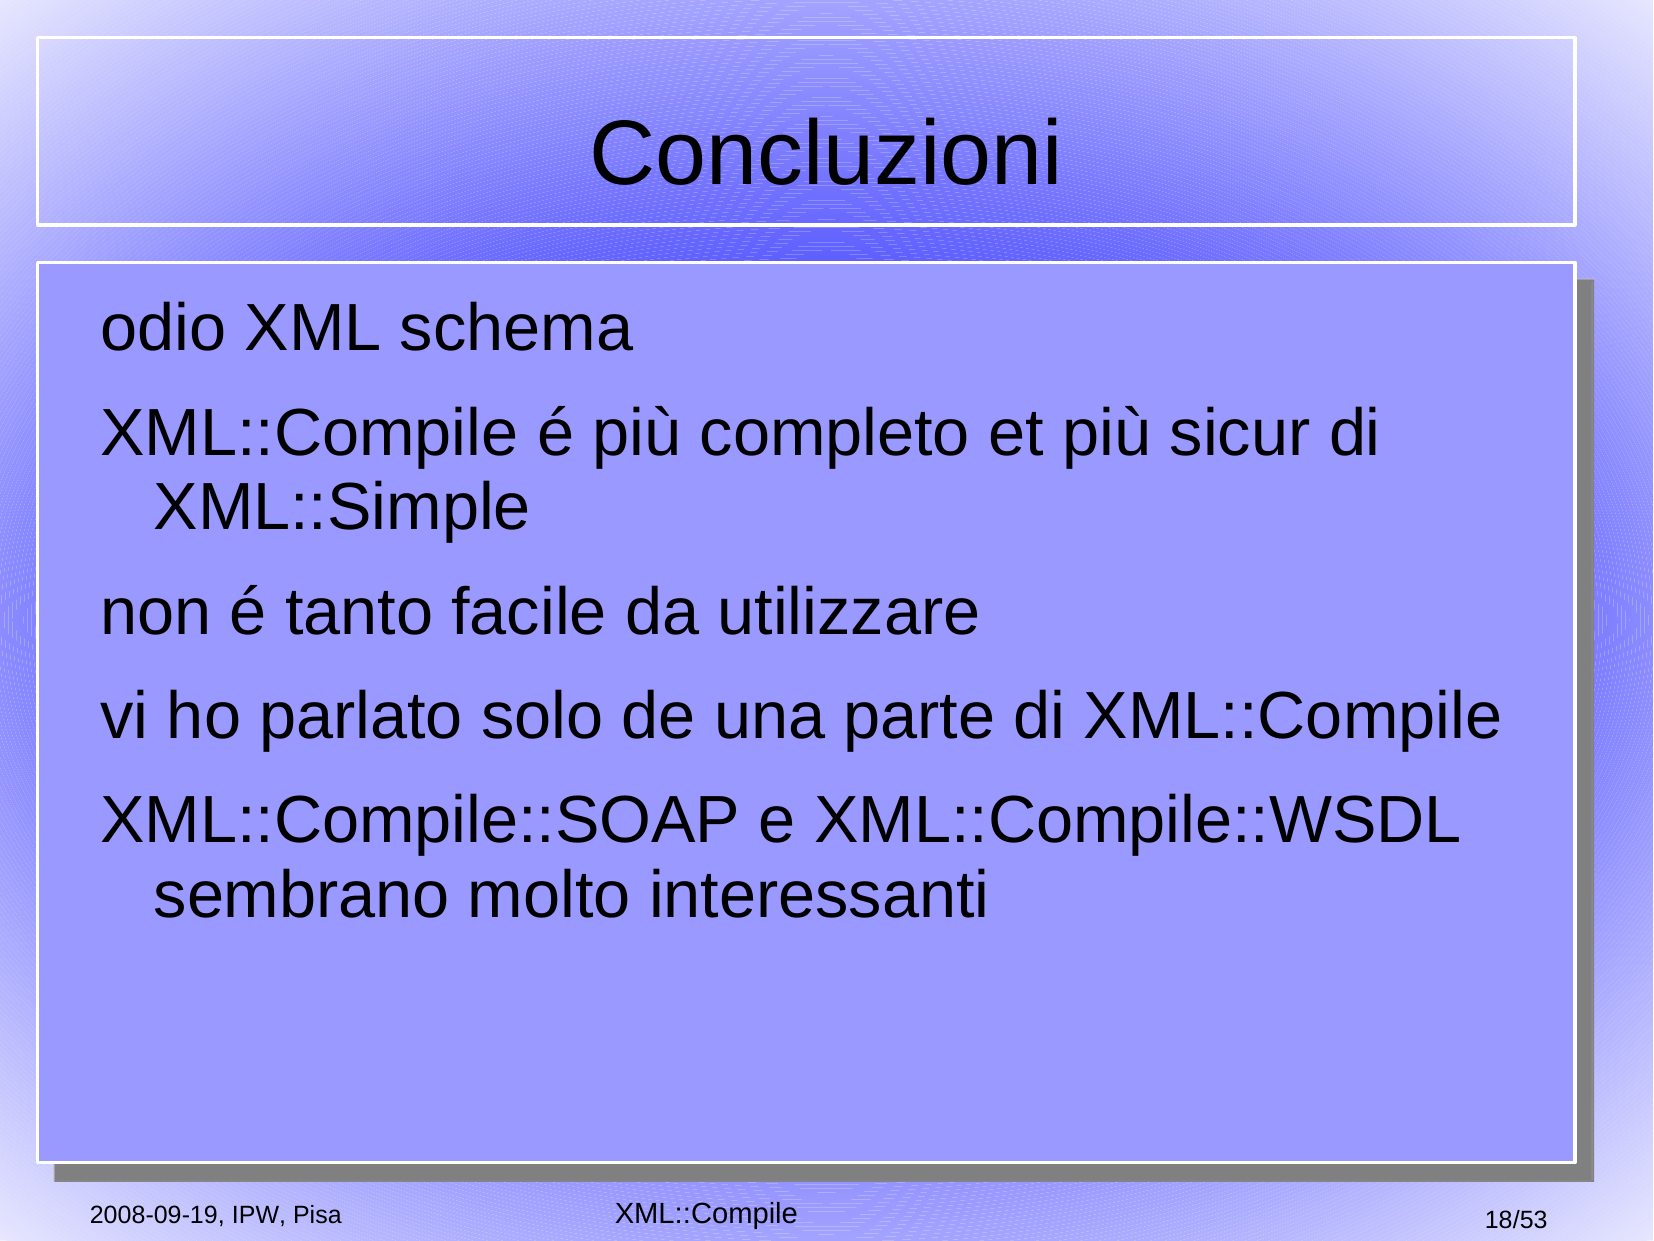

# Concluzioni
odio XML schema
XML::Compile é più completo et più sicur di XML::Simple
non é tanto facile da utilizzare
vi ho parlato solo de una parte di XML::Compile
XML::Compile::SOAP e XML::Compile::WSDL sembrano molto interessanti